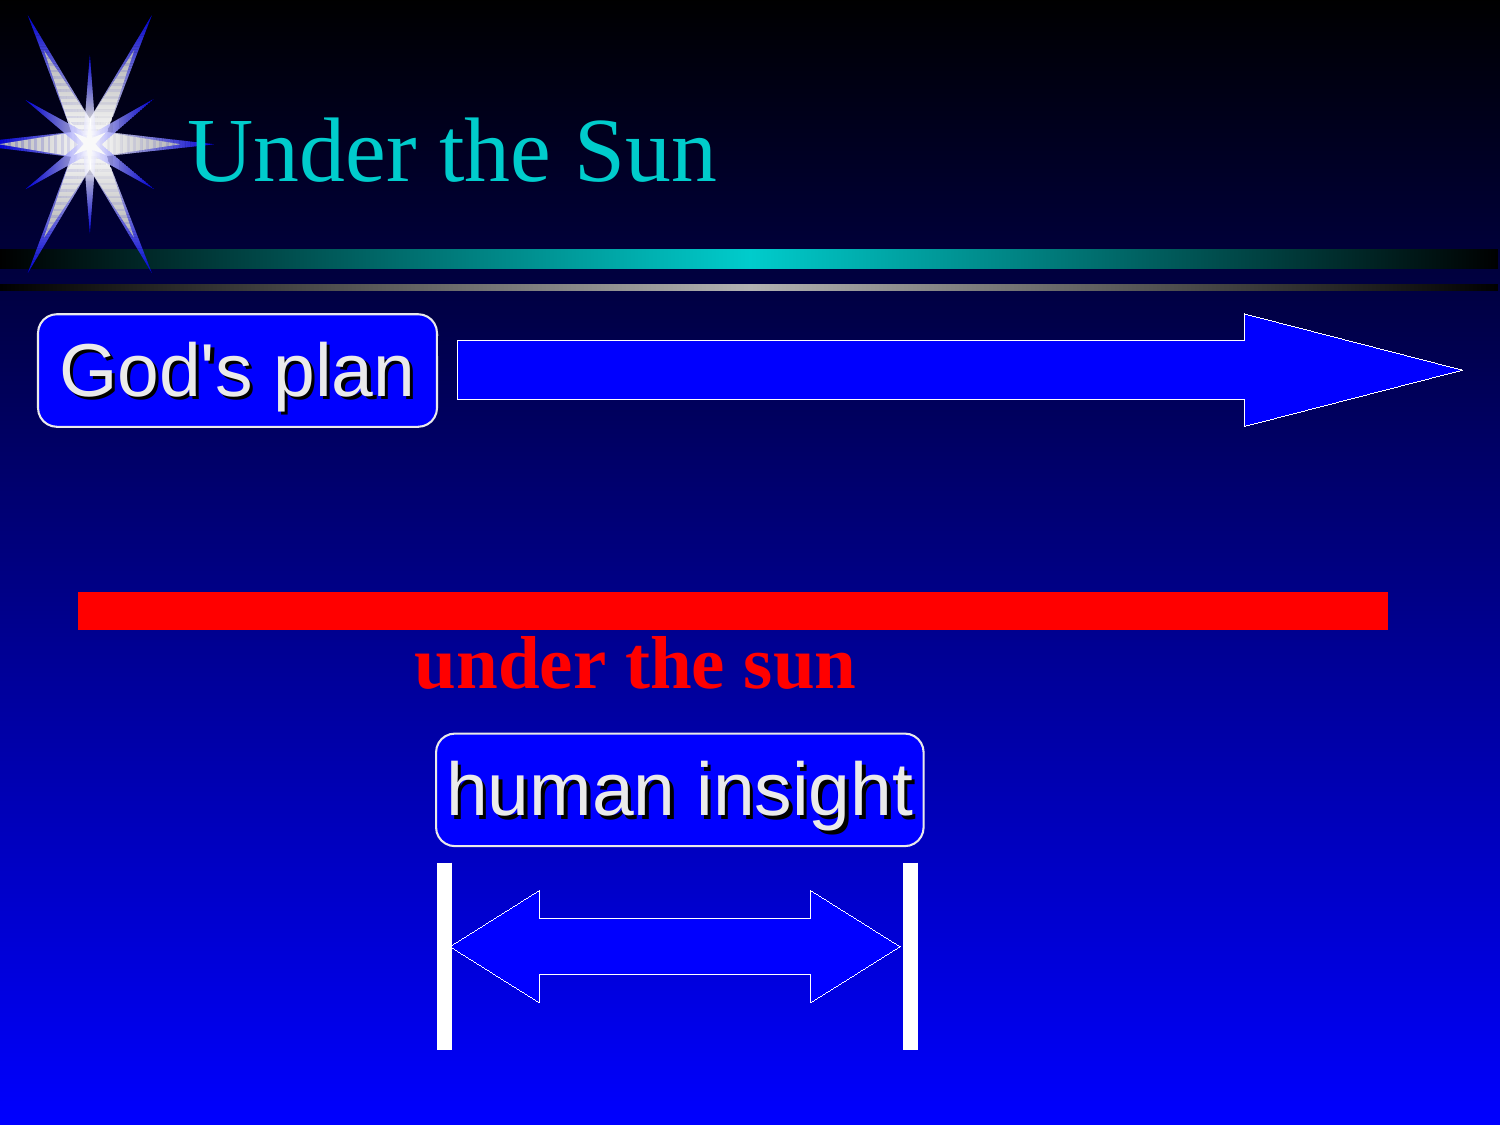

# Under the Sun
God's plan
under the sun
human insight